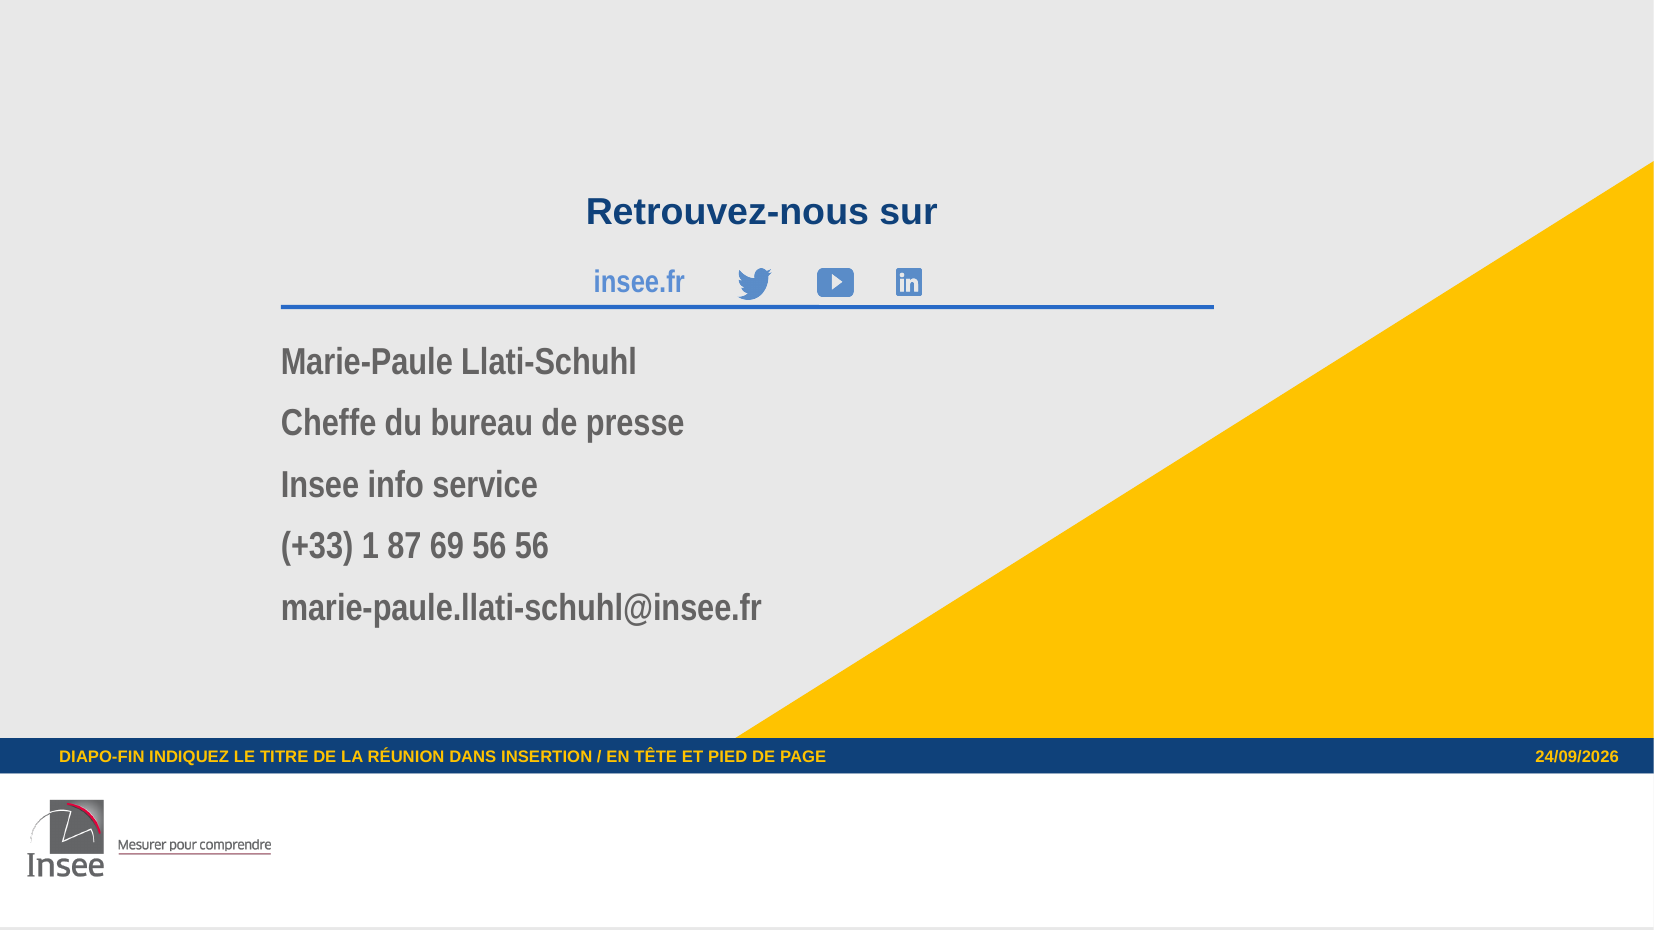

# Retrouvez-nous sur
Marie-Paule Llati-Schuhl
Cheffe du bureau de presse
Insee info service
(+33) 1 87 69 56 56
marie-paule.llati-schuhl@insee.fr
Diapo-Fin Indiquez le titre de la réunion dans Insertion / En tête et pied de page